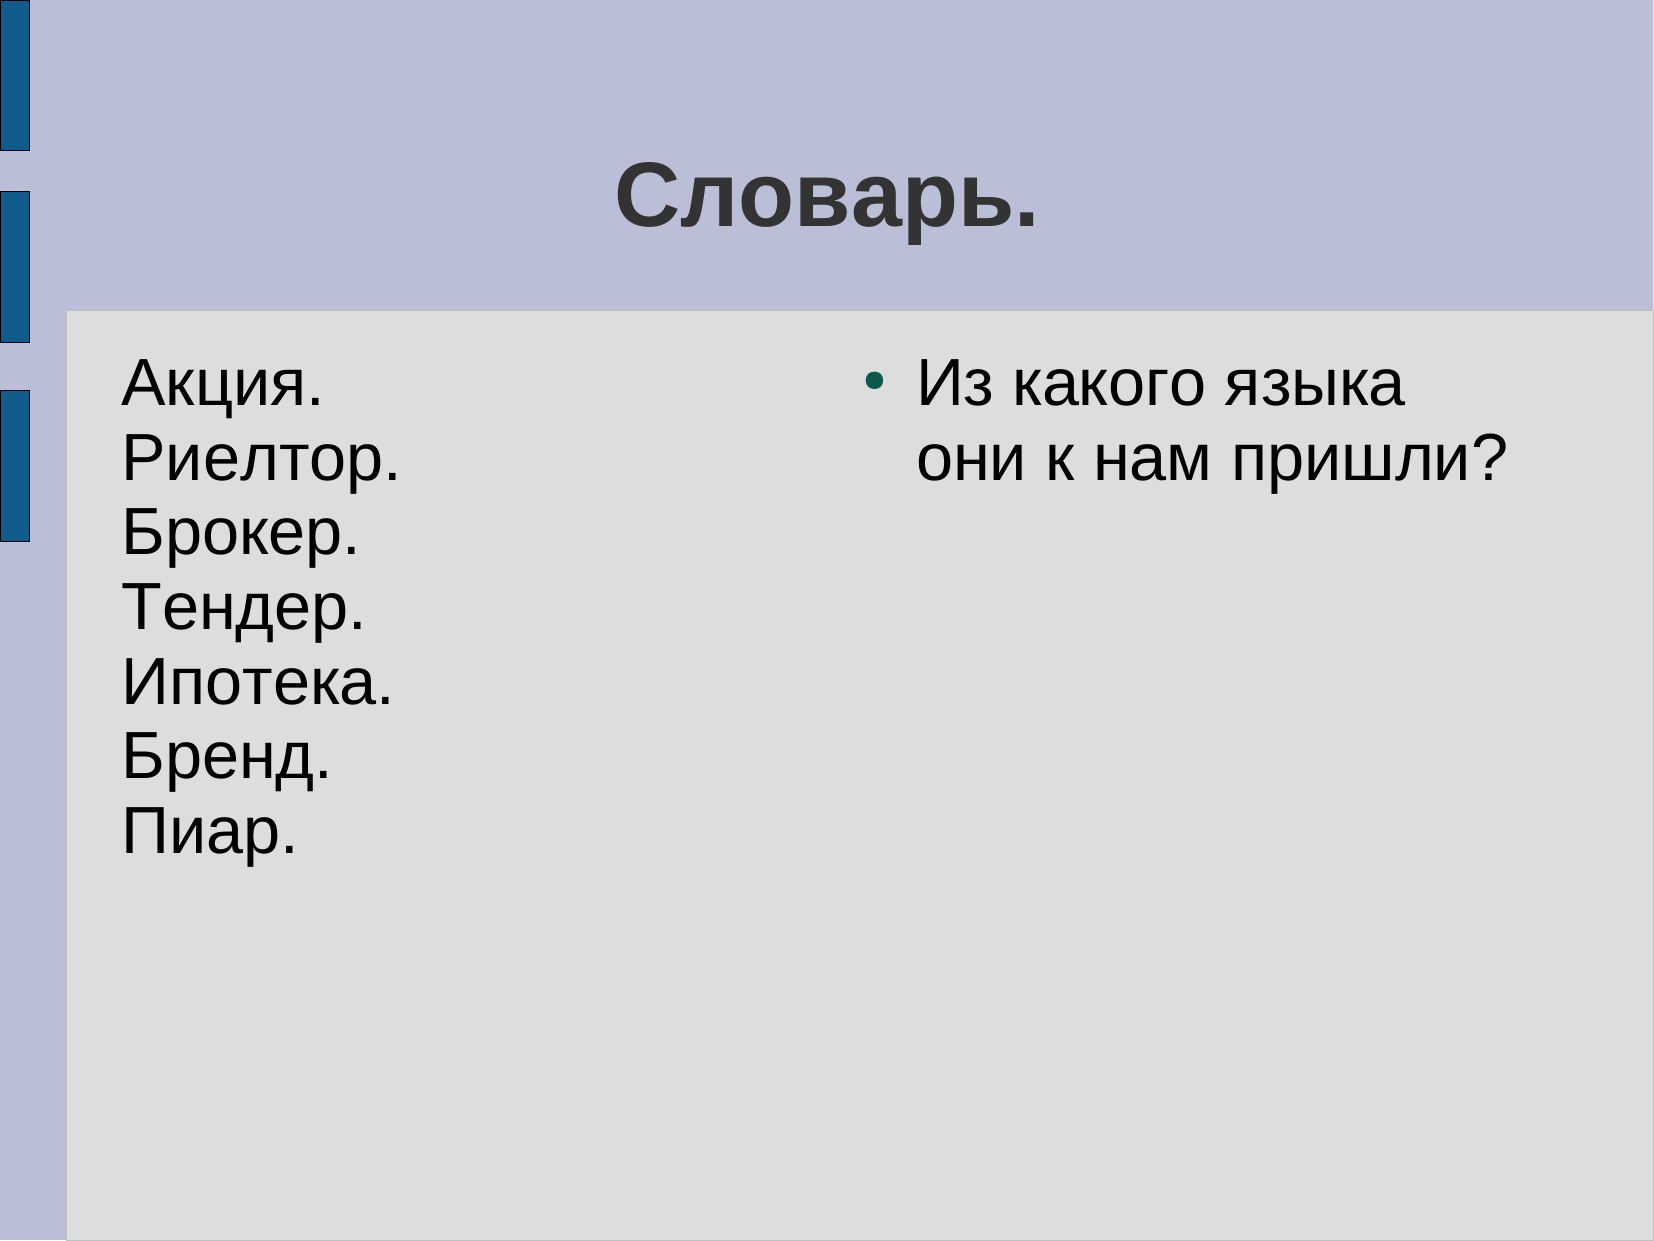

# Словарь.
Акция.
Риелтор.
Брокер.
Тендер.
Ипотека.
Бренд.
Пиар.
Из какого языка они к нам пришли?